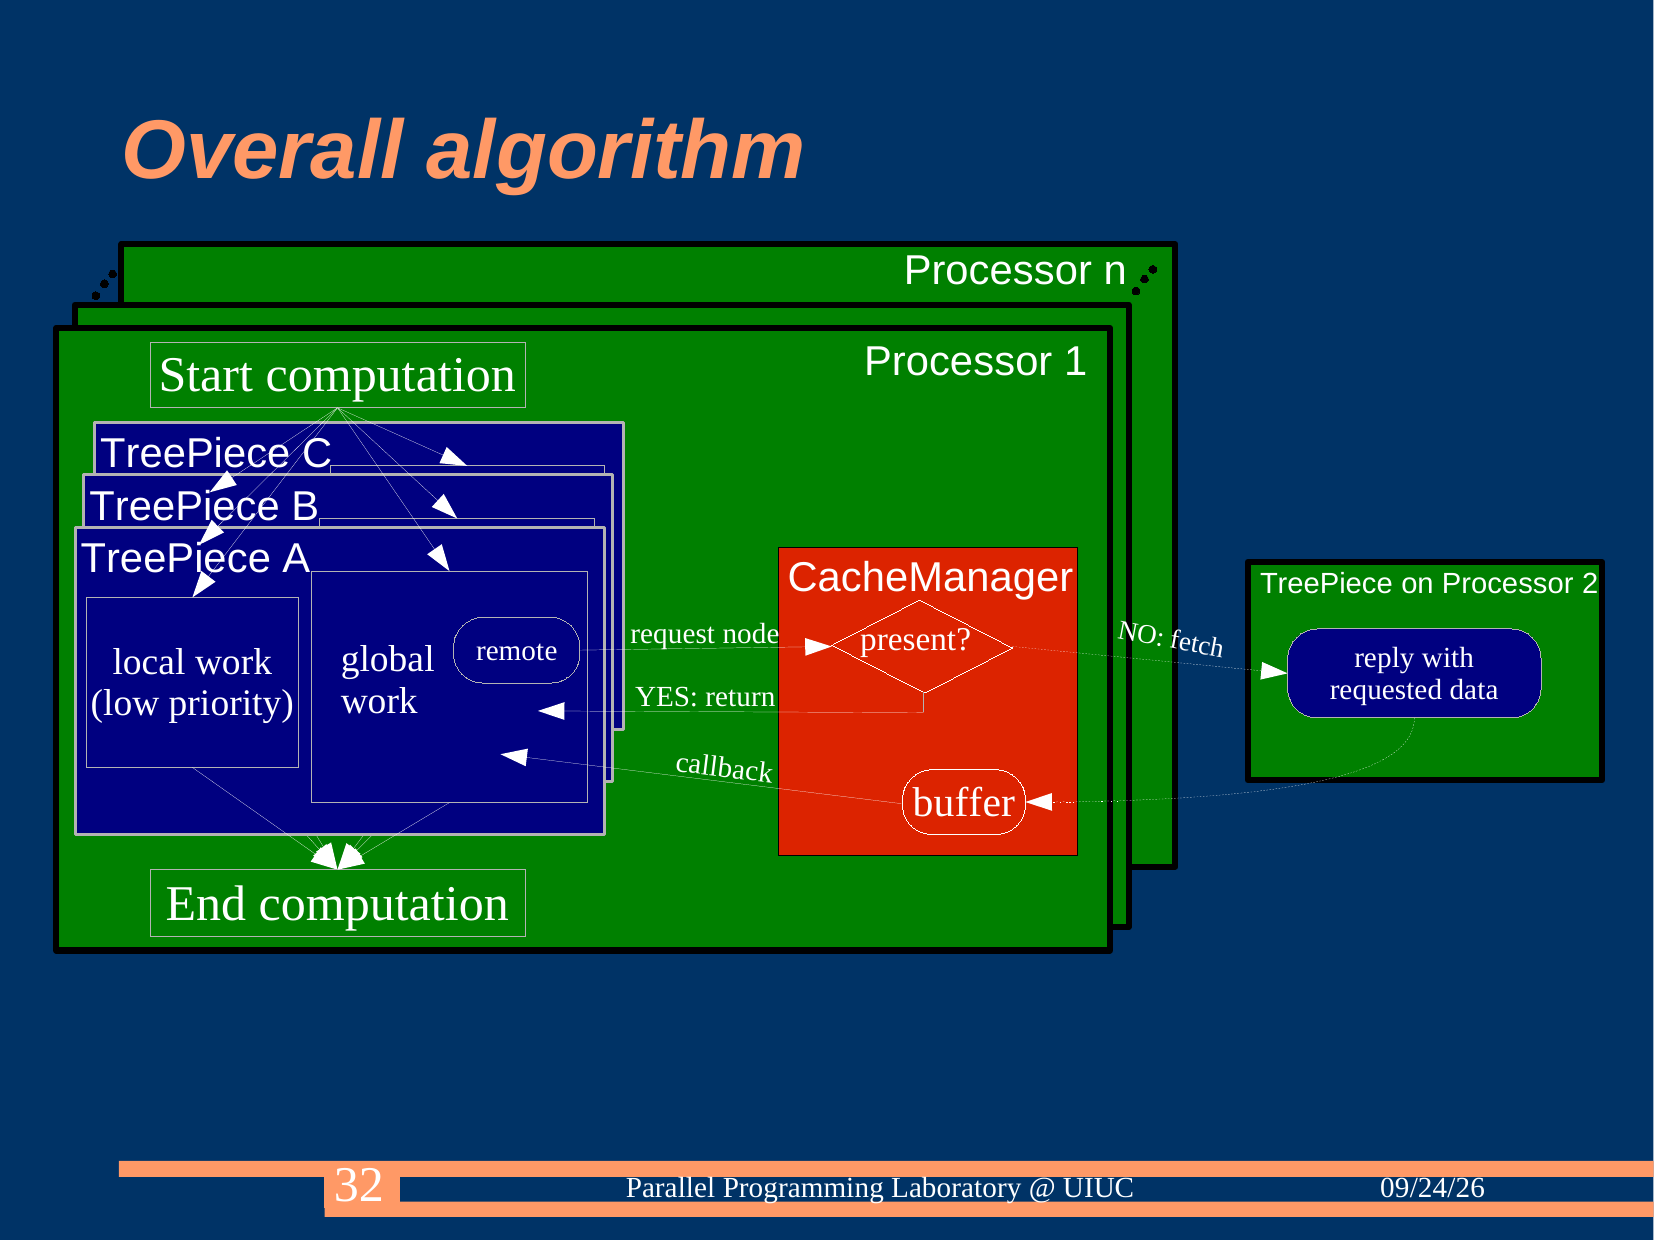

# Overall algorithm
Processor n
Processor 1
Start computation
End computation
global
work
local work
(low priority)
TreePiece C
TreePiece B
local work
(low priority)
miss
remote
work
TreePiece A
local work
(low priority)
CacheManager
remote
request node
present?
TreePiece on Processor 2
NO: fetch
reply with
requested data
callback
buffer
remote
work
YES: return
Parallel Programming Laboratory @ UIUC